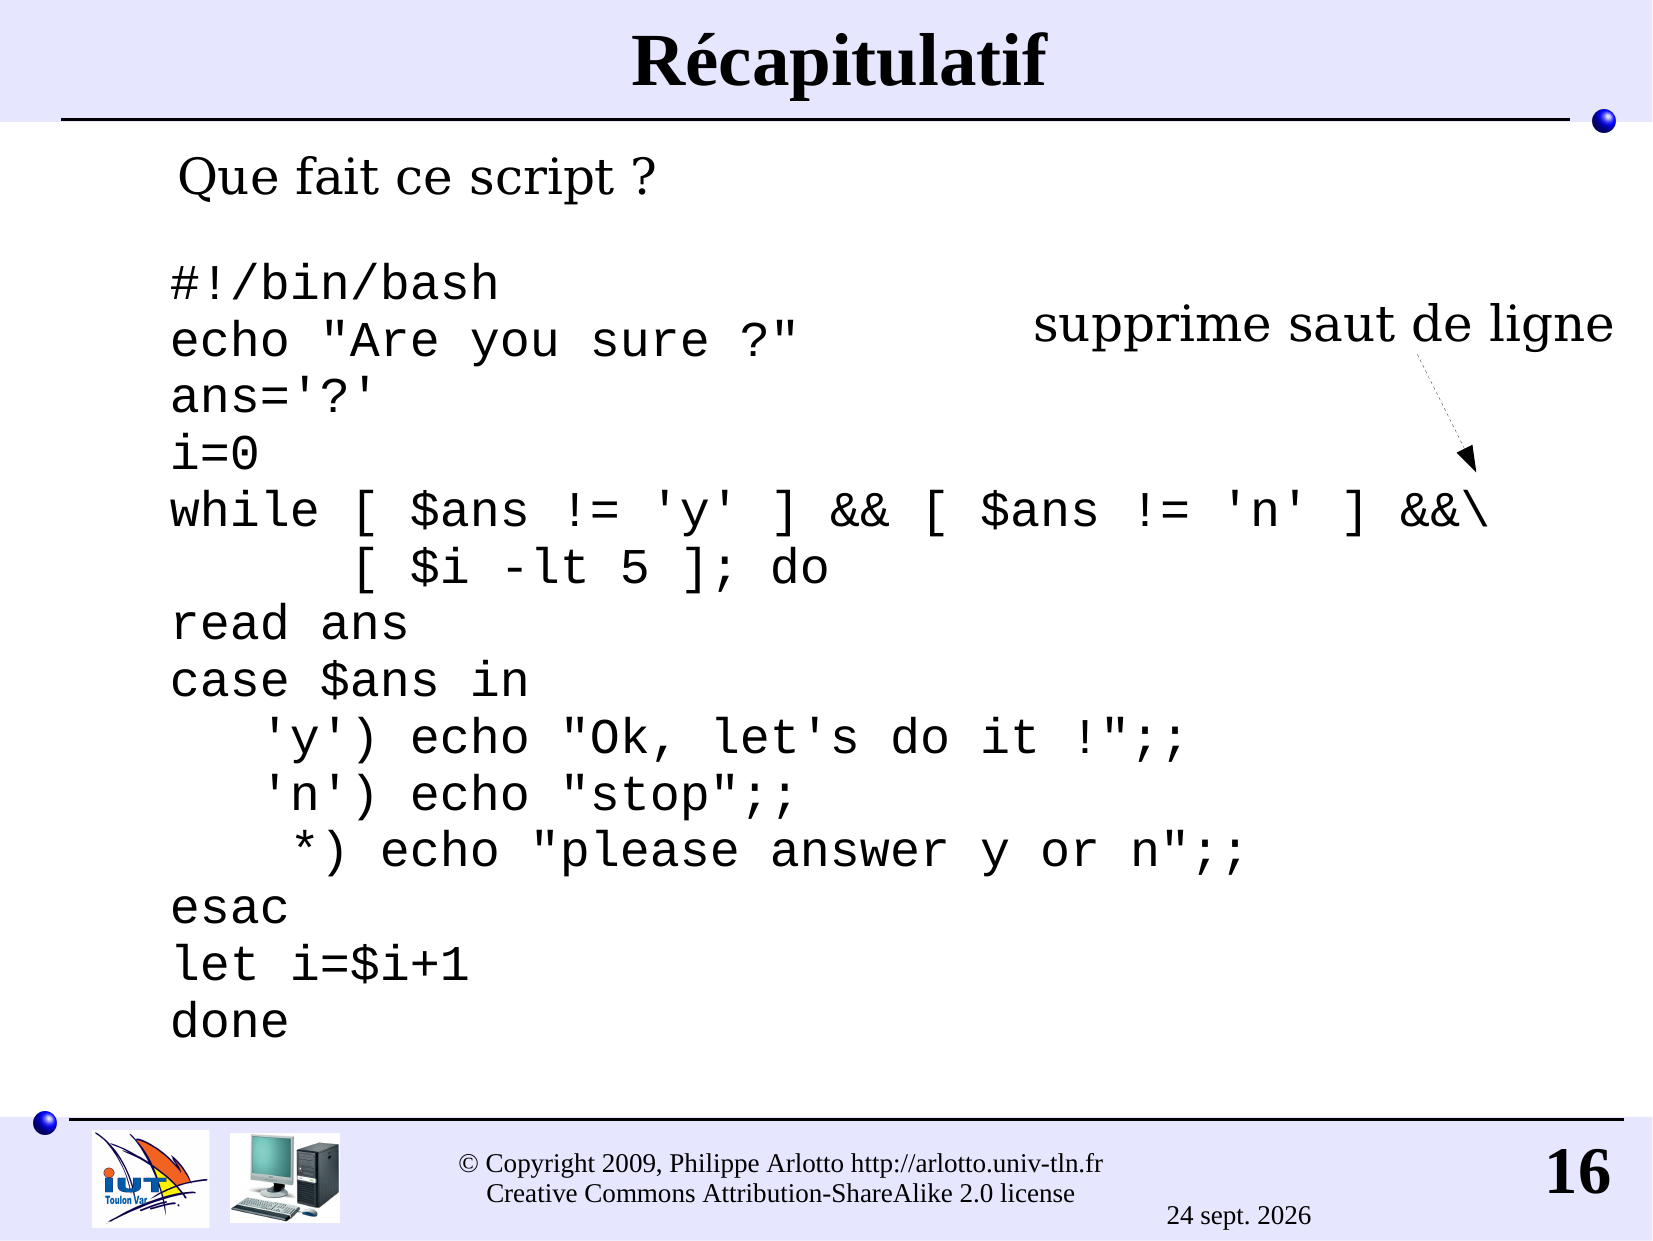

# Récapitulatif
Que fait ce script ?
#!/bin/bash
echo "Are you sure ?"
ans='?'
i=0
while [ $ans != 'y' ] && [ $ans != 'n' ] &&\
 [ $i -lt 5 ]; do
read ans
case $ans in
 'y') echo "Ok, let's do it !";;
 'n') echo "stop";;
 *) echo "please answer y or n";;
esac
let i=$i+1
done
supprime saut de ligne